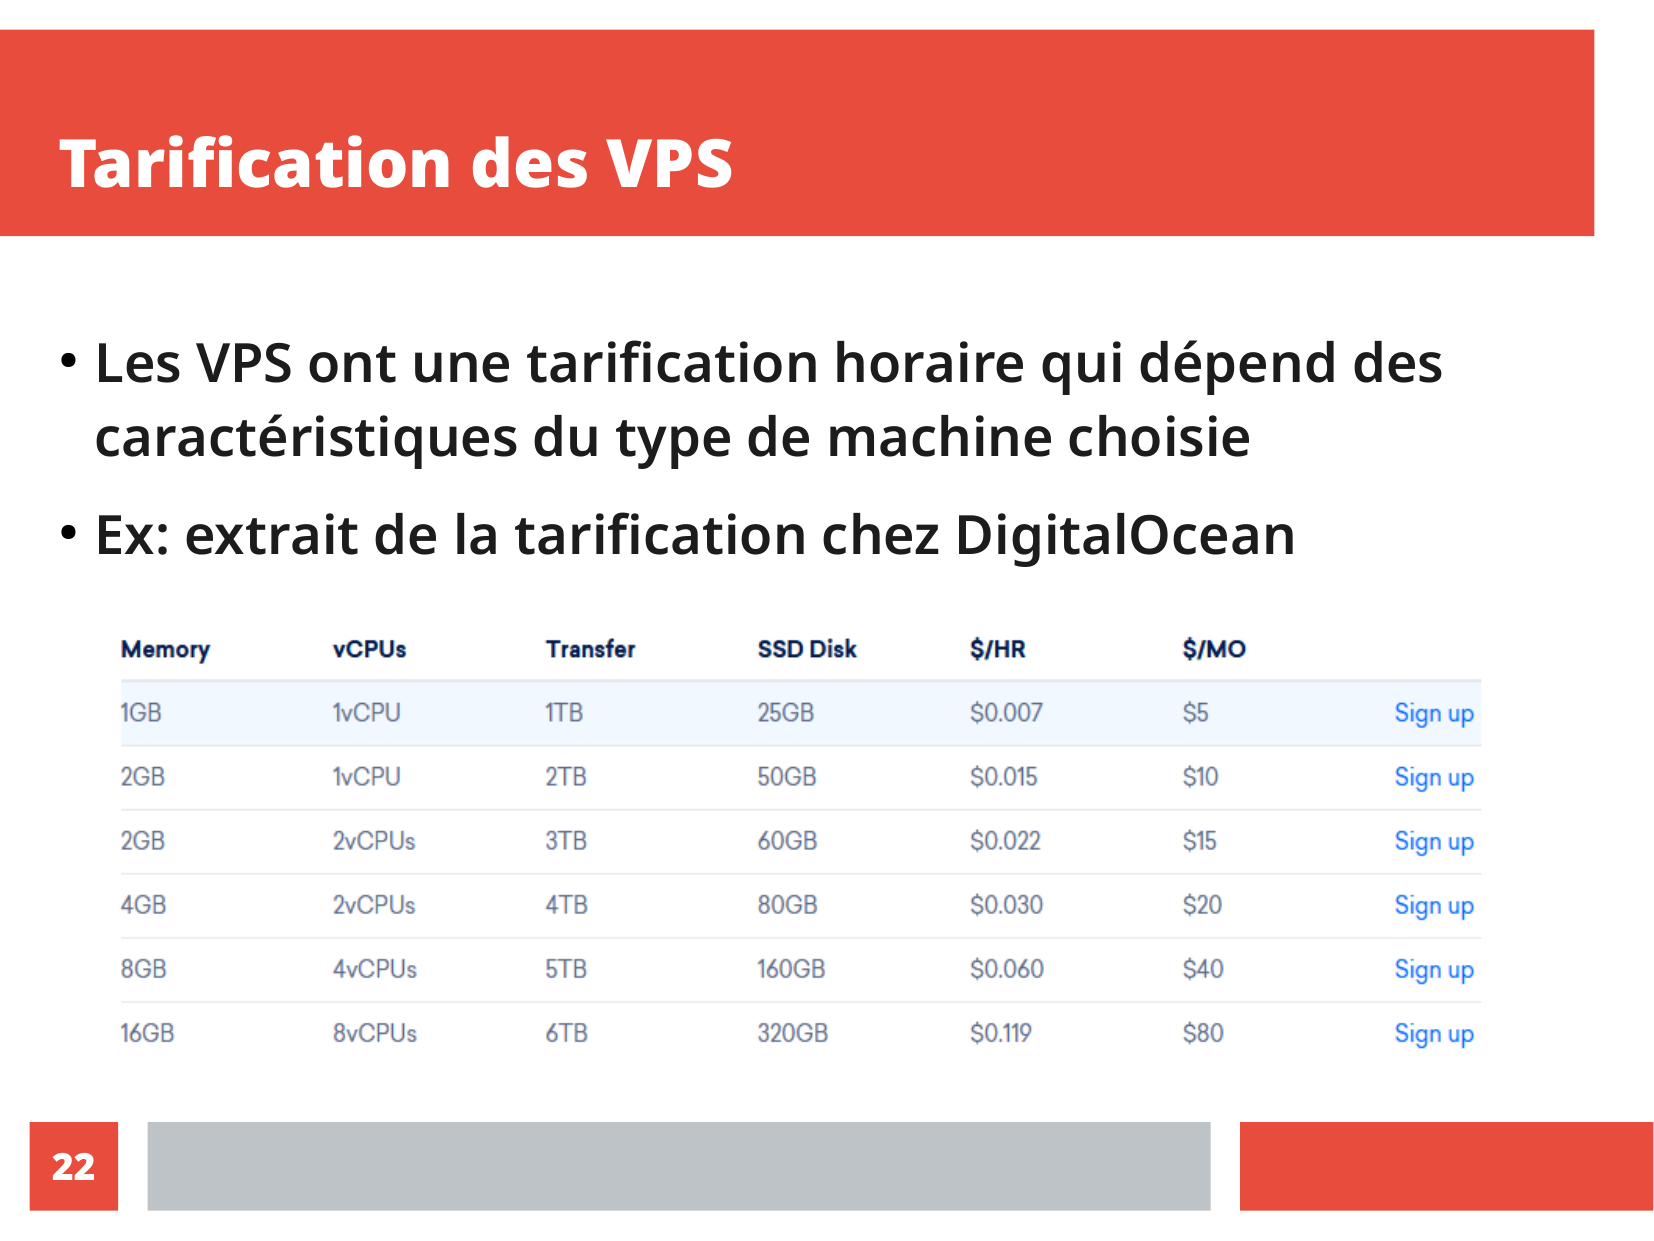

# Tarification des VPS
Les VPS ont une tarification horaire qui dépend des caractéristiques du type de machine choisie
Ex: extrait de la tarification chez DigitalOcean
22